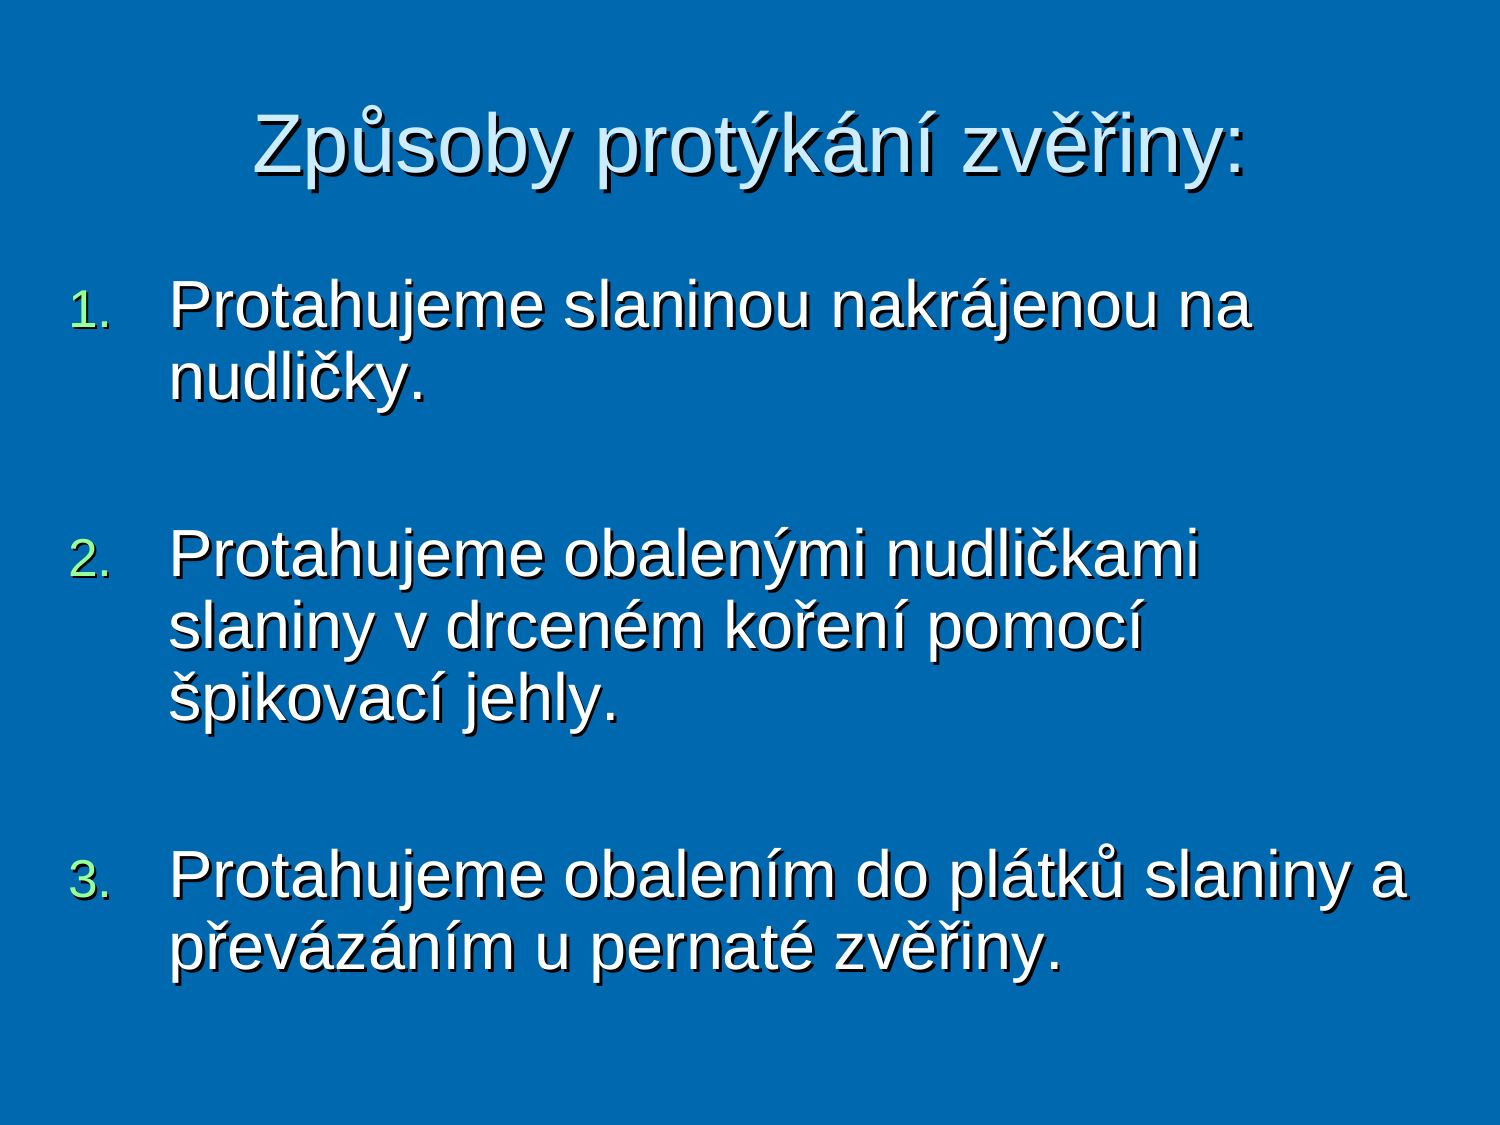

# Způsoby protýkání zvěřiny:
Protahujeme slaninou nakrájenou na nudličky.
Protahujeme obalenými nudličkami slaniny v drceném koření pomocí špikovací jehly.
Protahujeme obalením do plátků slaniny a převázáním u pernaté zvěřiny.